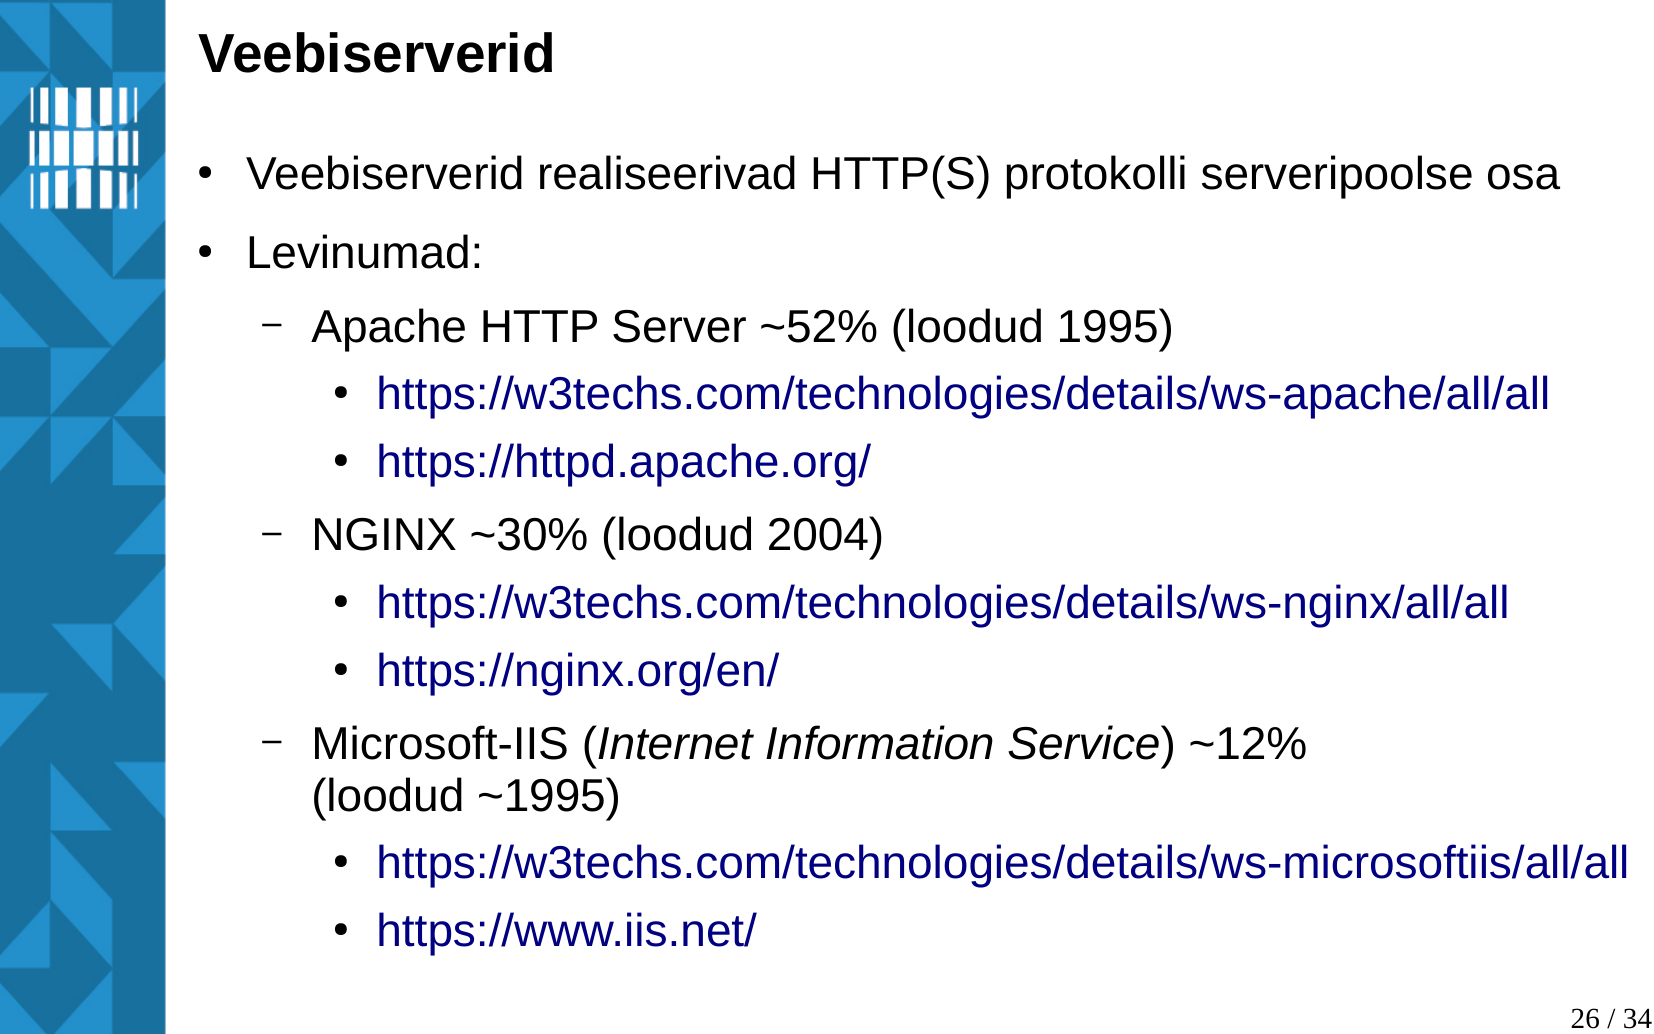

# Veebiserverid
Veebiserverid realiseerivad HTTP(S) protokolli serveripoolse osa
Levinumad:
Apache HTTP Server ~52% (loodud 1995)
https://w3techs.com/technologies/details/ws-apache/all/all
https://httpd.apache.org/
NGINX ~30% (loodud 2004)
https://w3techs.com/technologies/details/ws-nginx/all/all
https://nginx.org/en/
Microsoft-IIS (Internet Information Service) ~12%
(loodud ~1995)
https://w3techs.com/technologies/details/ws-microsoftiis/all/all
https://www.iis.net/
26